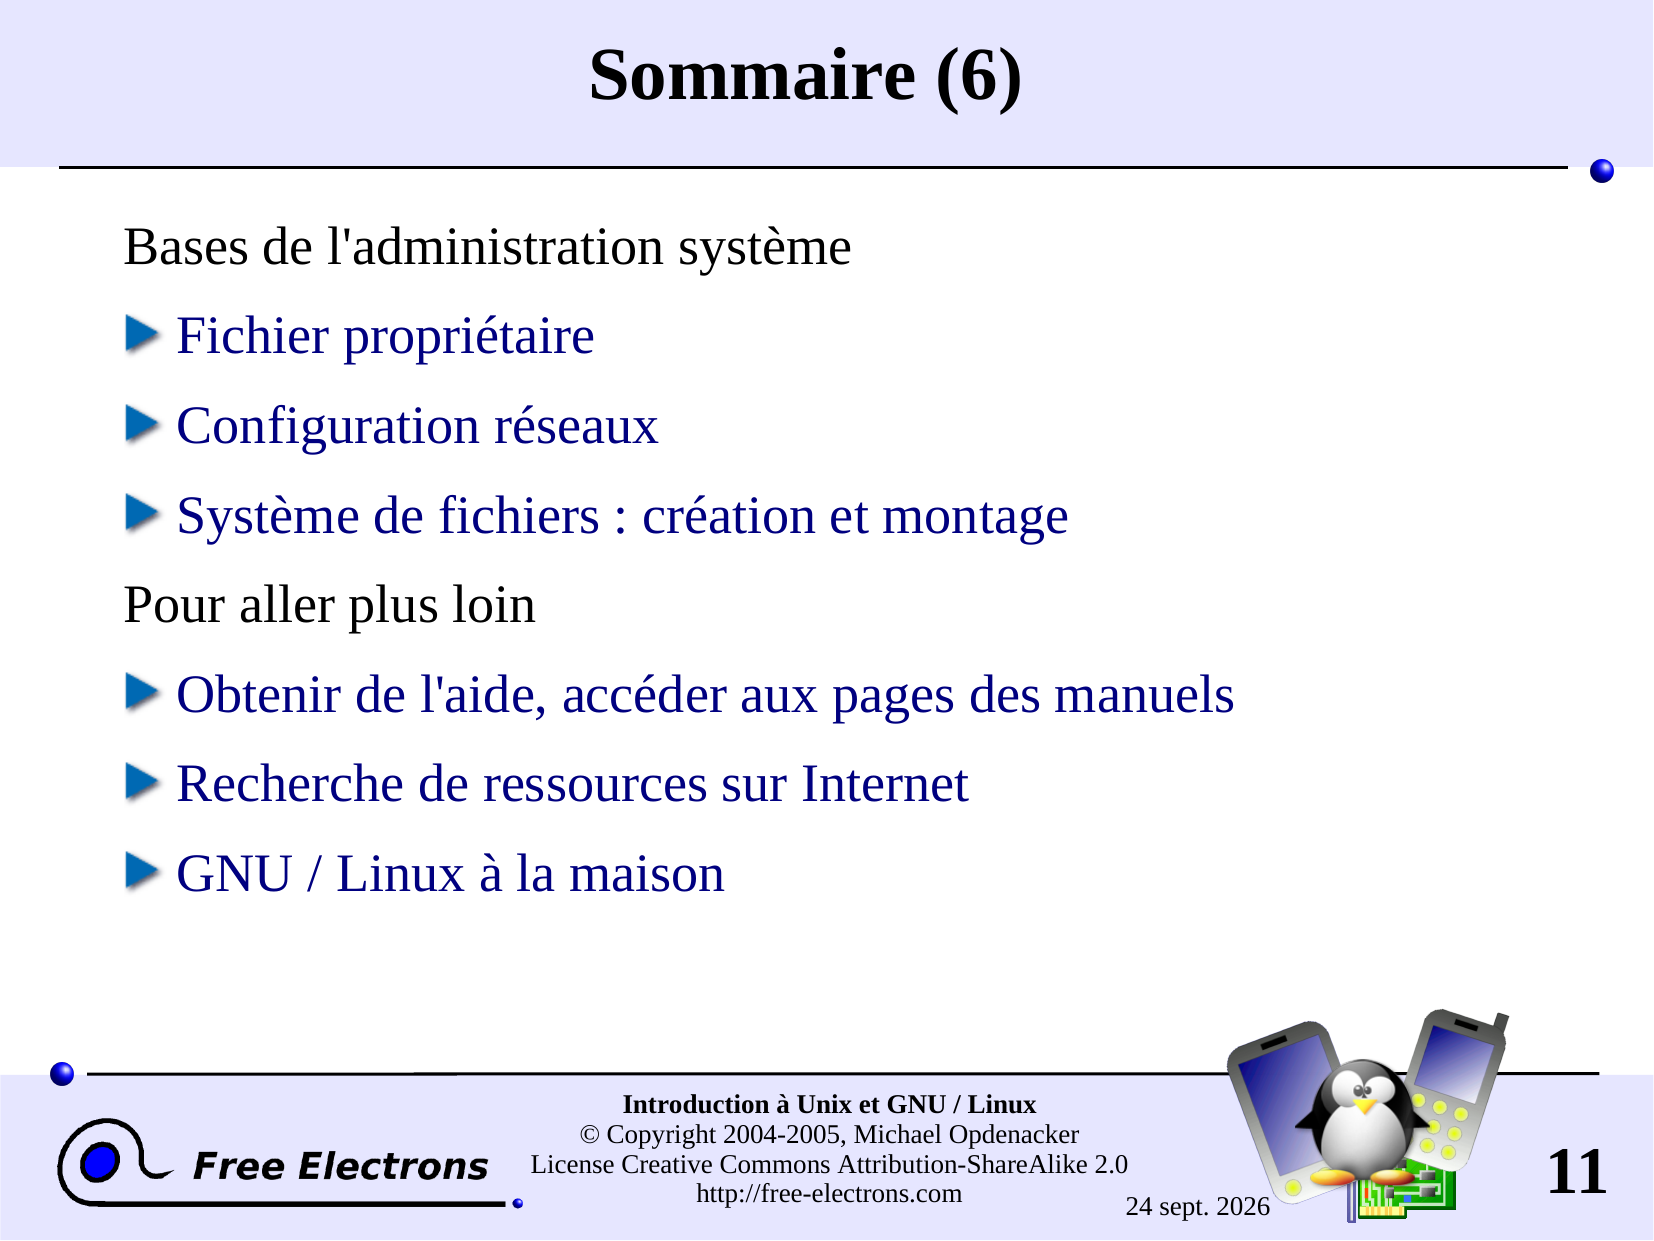

# Sommaire (6)
Bases de l'administration système
Fichier propriétaire
Configuration réseaux
Système de fichiers : création et montage
Pour aller plus loin
Obtenir de l'aide, accéder aux pages des manuels
Recherche de ressources sur Internet
GNU / Linux à la maison